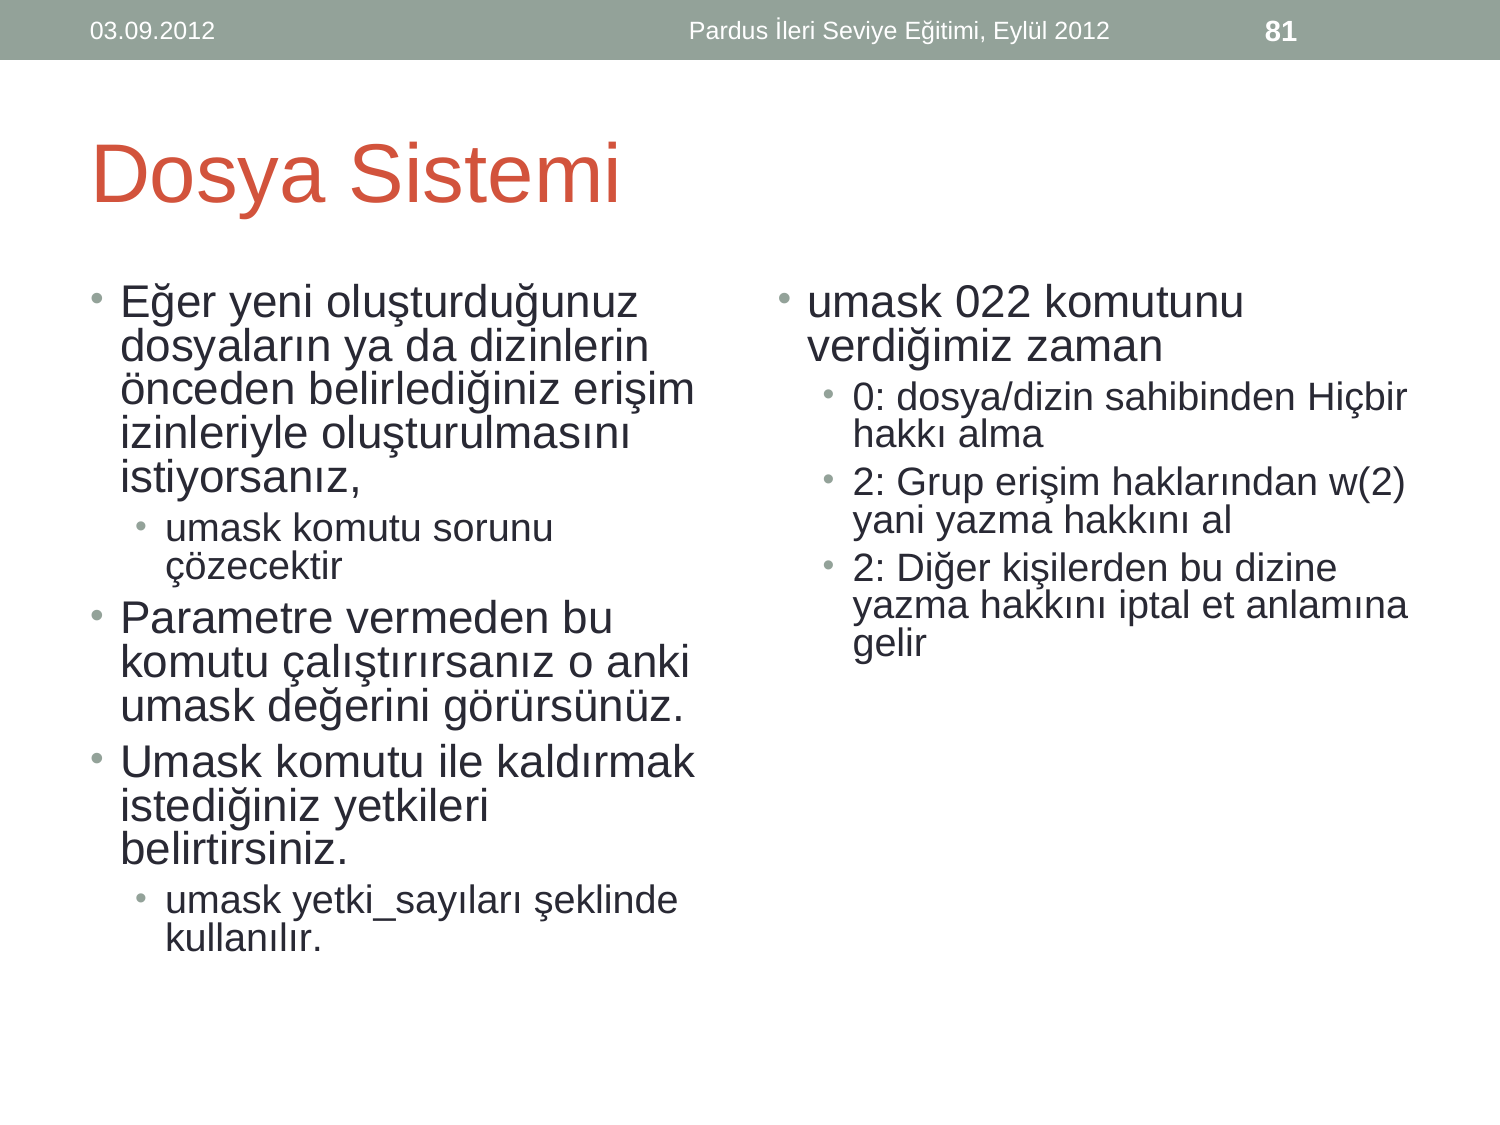

03.09.2012
Pardus İleri Seviye Eğitimi, Eylül 2012
# Dosya Sistemi
Eğer yeni oluşturduğunuz dosyaların ya da dizinlerin önceden belirlediğiniz erişim izinleriyle oluşturulmasını istiyorsanız,
umask komutu sorunu çözecektir
Parametre vermeden bu komutu çalıştırırsanız o anki umask değerini görürsünüz.
Umask komutu ile kaldırmak istediğiniz yetkileri belirtirsiniz.
umask yetki_sayıları şeklinde kullanılır.
umask 022 komutunu verdiğimiz zaman
0: dosya/dizin sahibinden Hiçbir hakkı alma
2: Grup erişim haklarından w(2) yani yazma hakkını al
2: Diğer kişilerden bu dizine yazma hakkını iptal et anlamına gelir